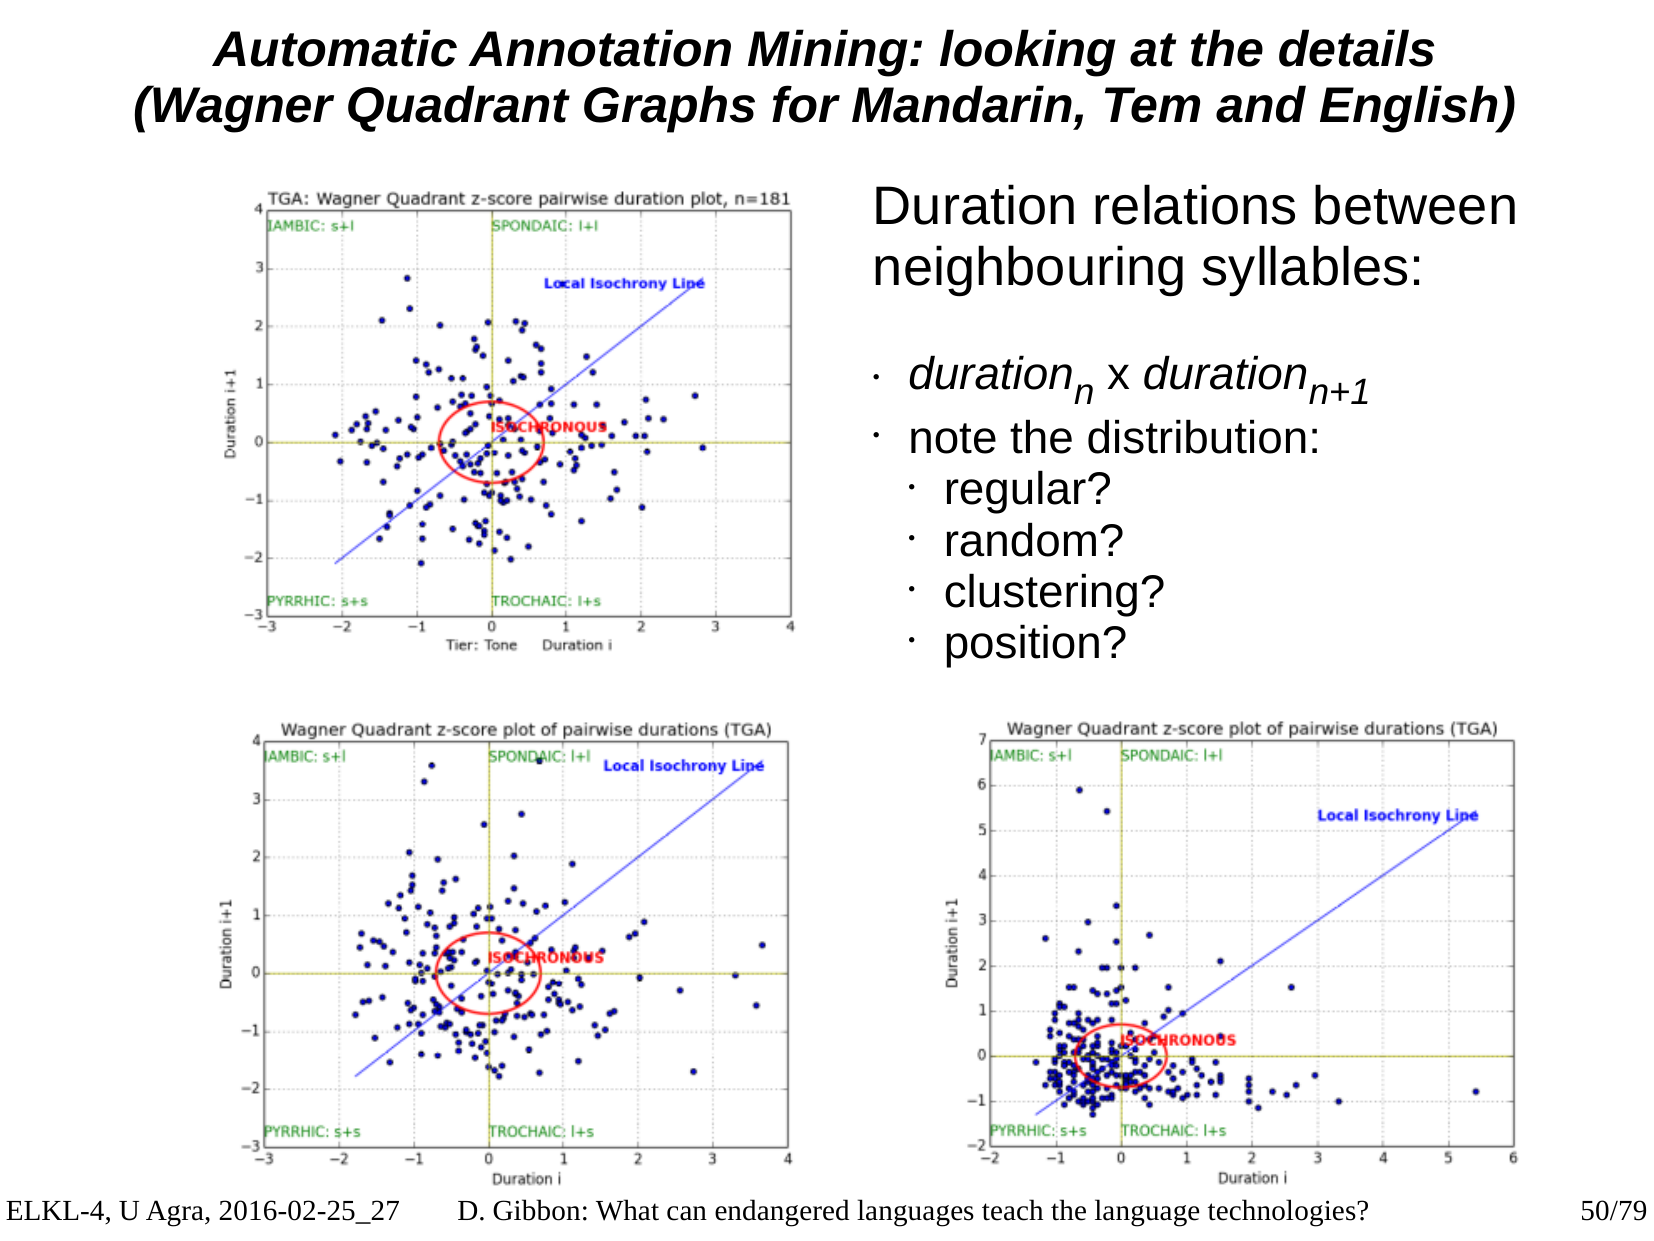

# Automatic Annotation Mining: looking at the details (Wagner Quadrant Graphs for Mandarin, Tem and English)
Duration relations between neighbouring syllables:
durationn x durationn+1
note the distribution:
regular?
random?
clustering?
position?
ELKL-4, U Agra, 2016-02-25_27
D. Gibbon: What can endangered languages teach the language technologies?
50